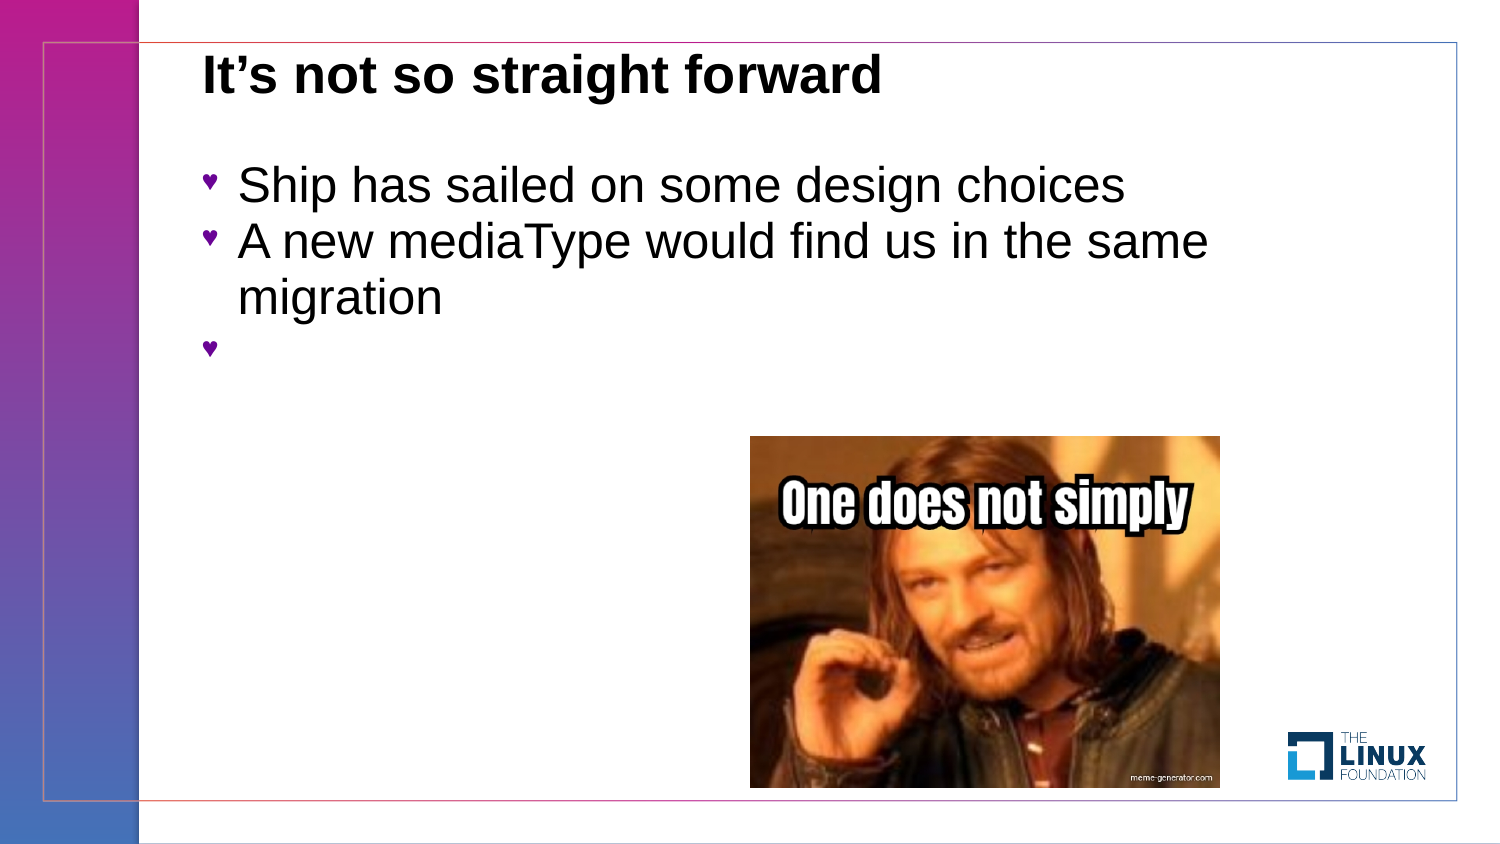

It’s not so straight forward
Ship has sailed on some design choices
A new mediaType would find us in the same migration